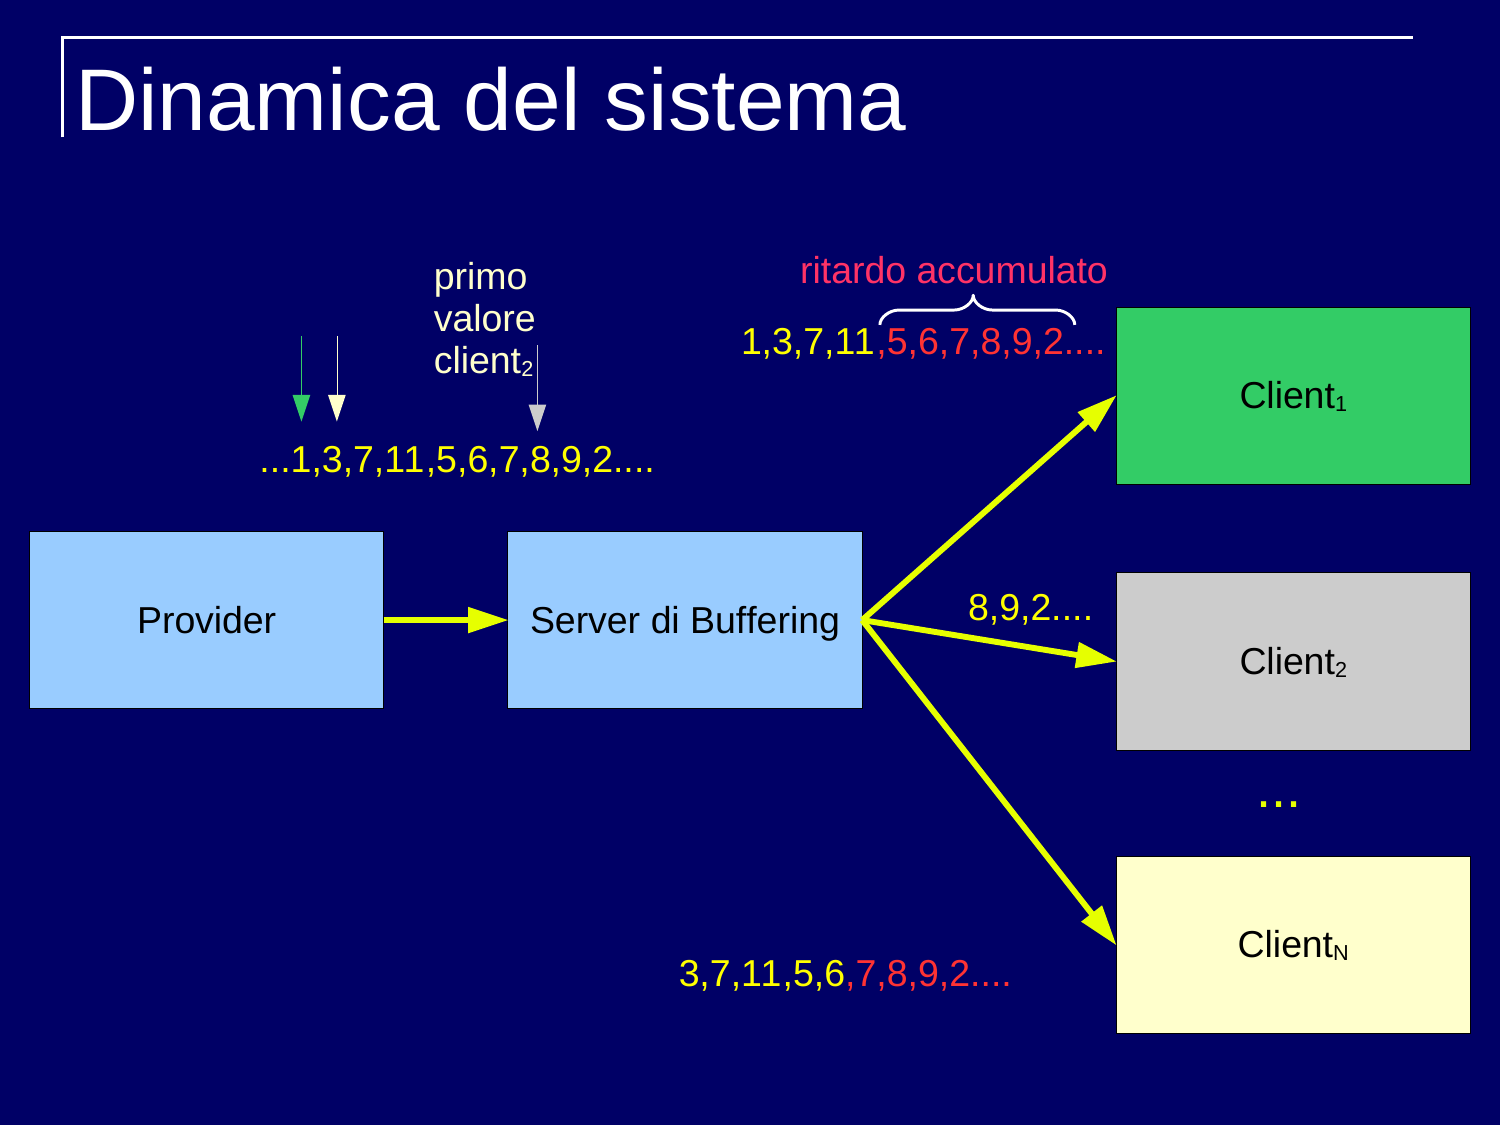

# Dinamica del sistema
ritardo accumulato
primo
valore
client2
Client1
1,3,7,11,5,6,7,8,9,2....
...1,3,7,11,5,6,7,8,9,2....
Provider
Server di Buffering
Client2
8,9,2....
...
ClientN
3,7,11,5,6,7,8,9,2....